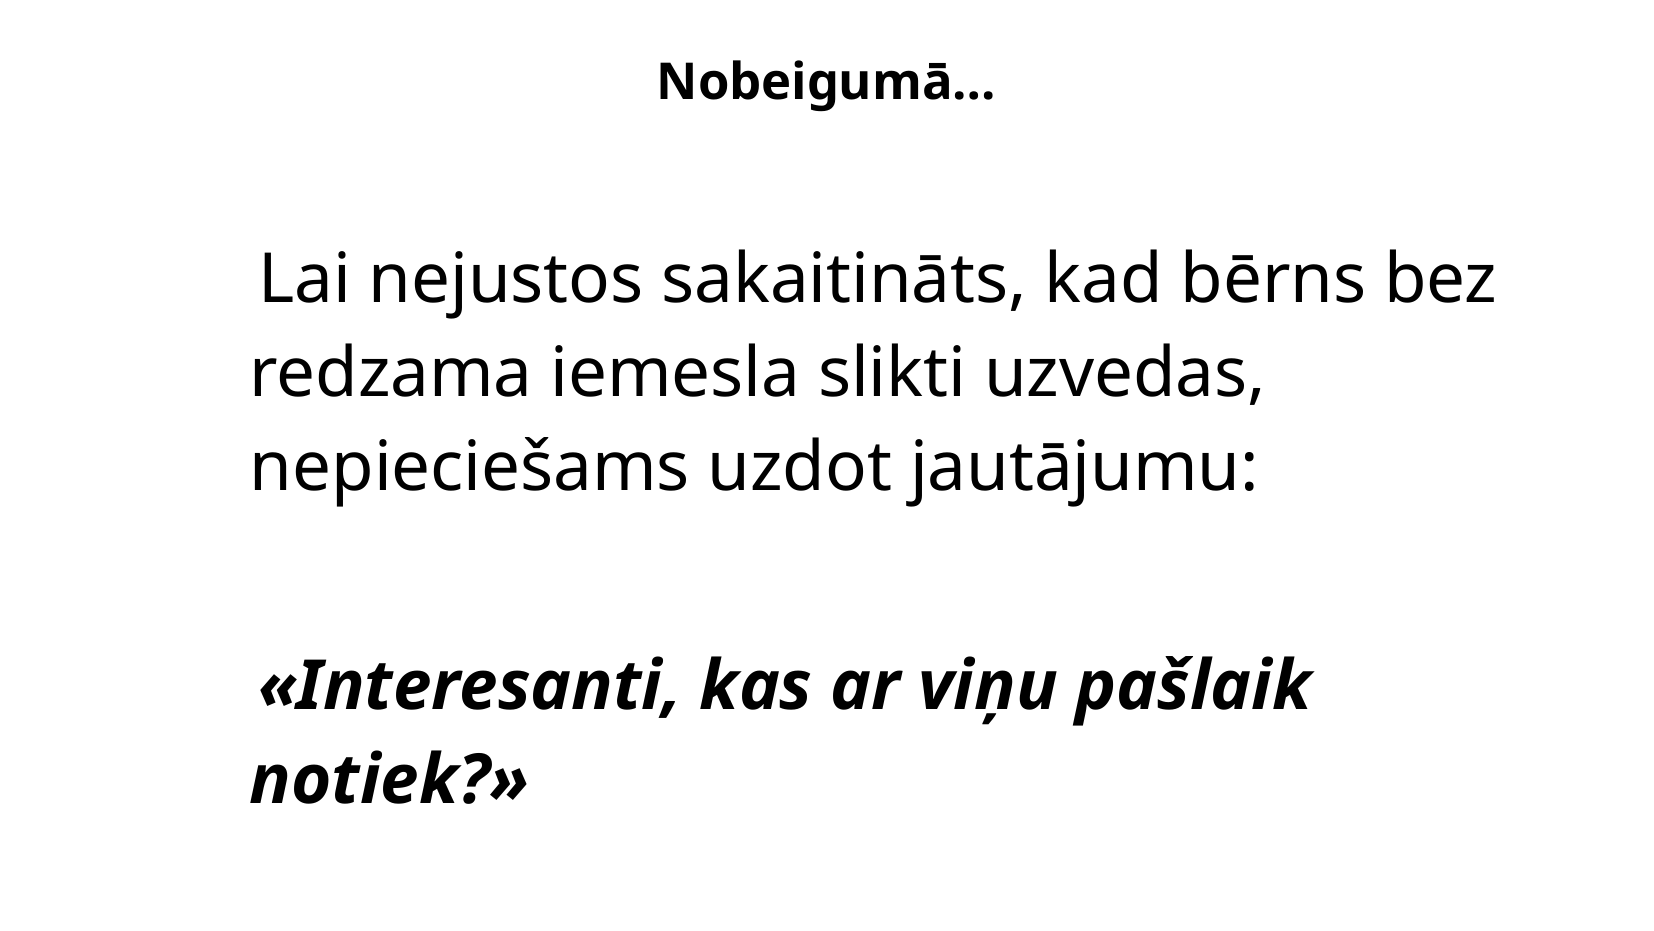

Nobeigumā…
 Lai nejustos sakaitināts, kad bērns bez redzama iemesla slikti uzvedas, nepieciešams uzdot jautājumu:
 «Interesanti, kas ar viņu pašlaik notiek?»